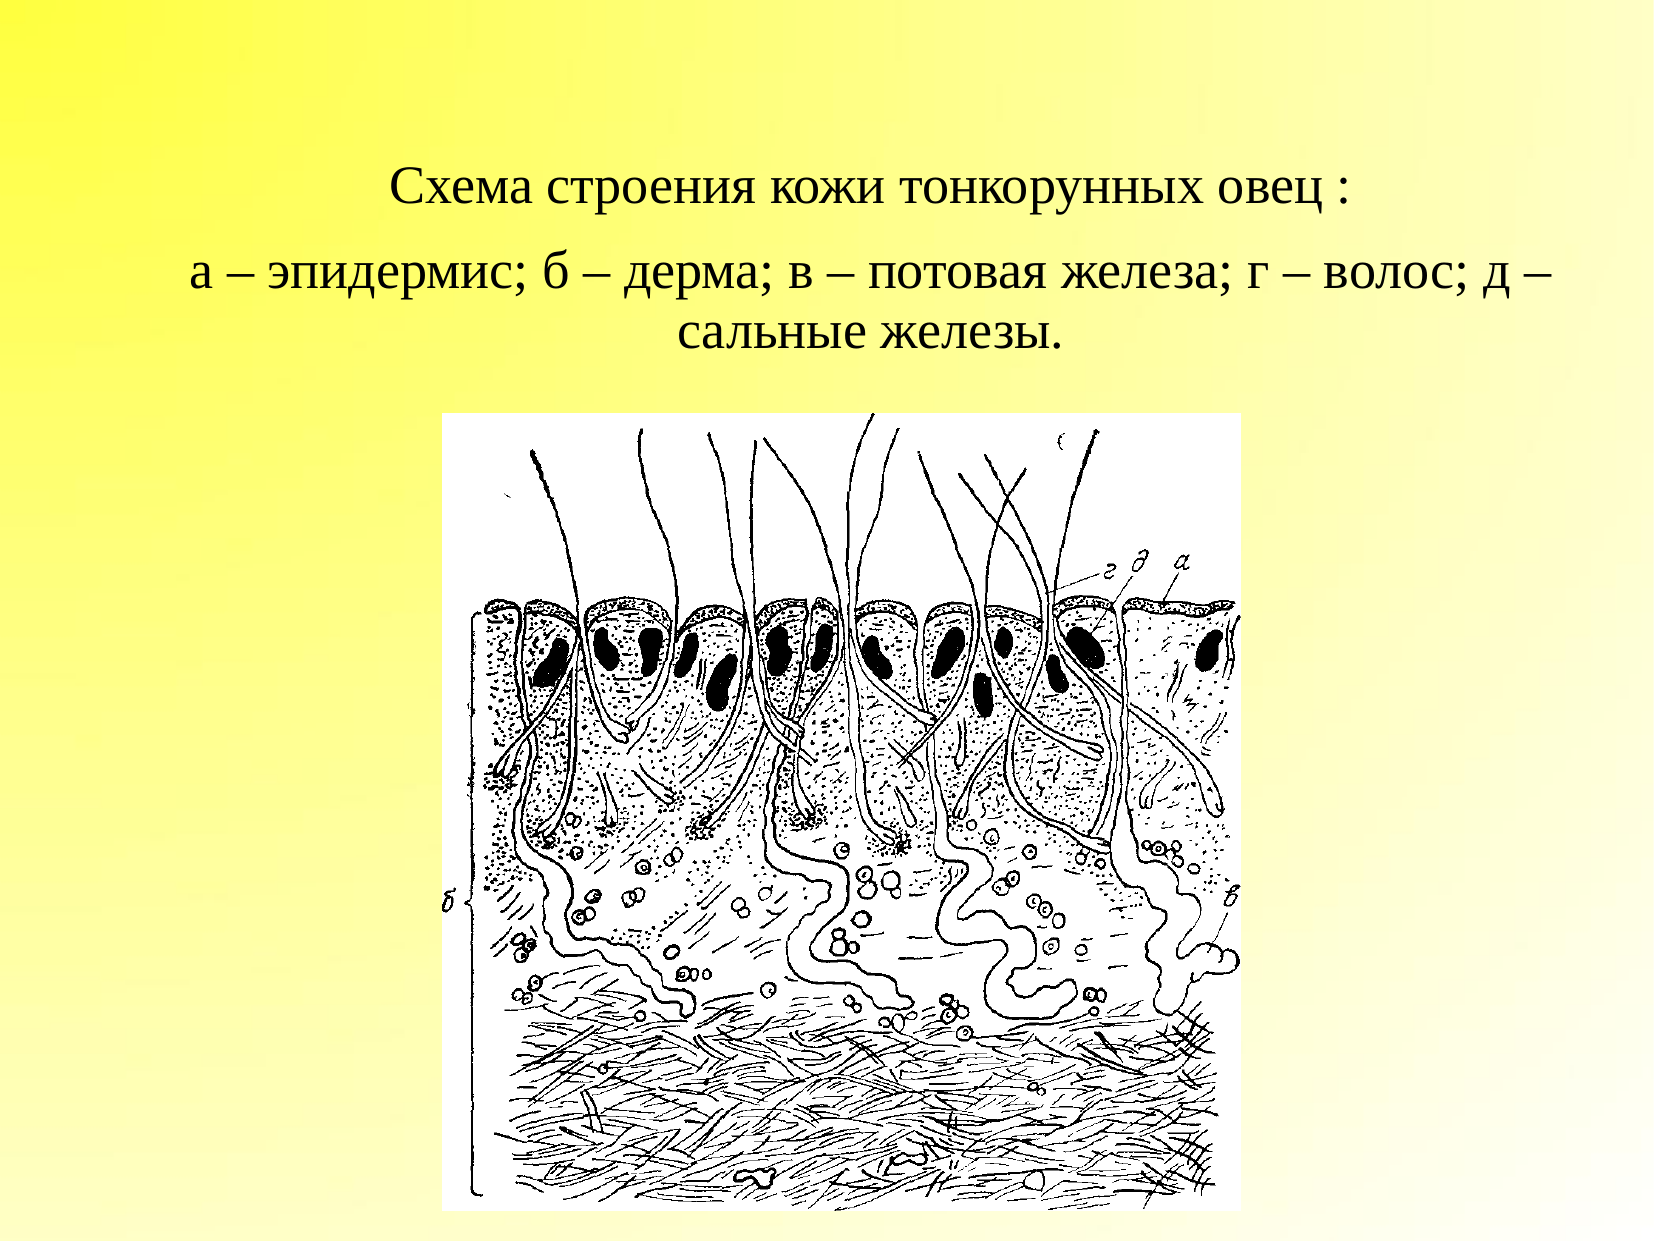

Схема строения кожи тонкорунных овец :
а – эпидермис; б – дерма; в – потовая железа; г – волос; д – сальные железы.